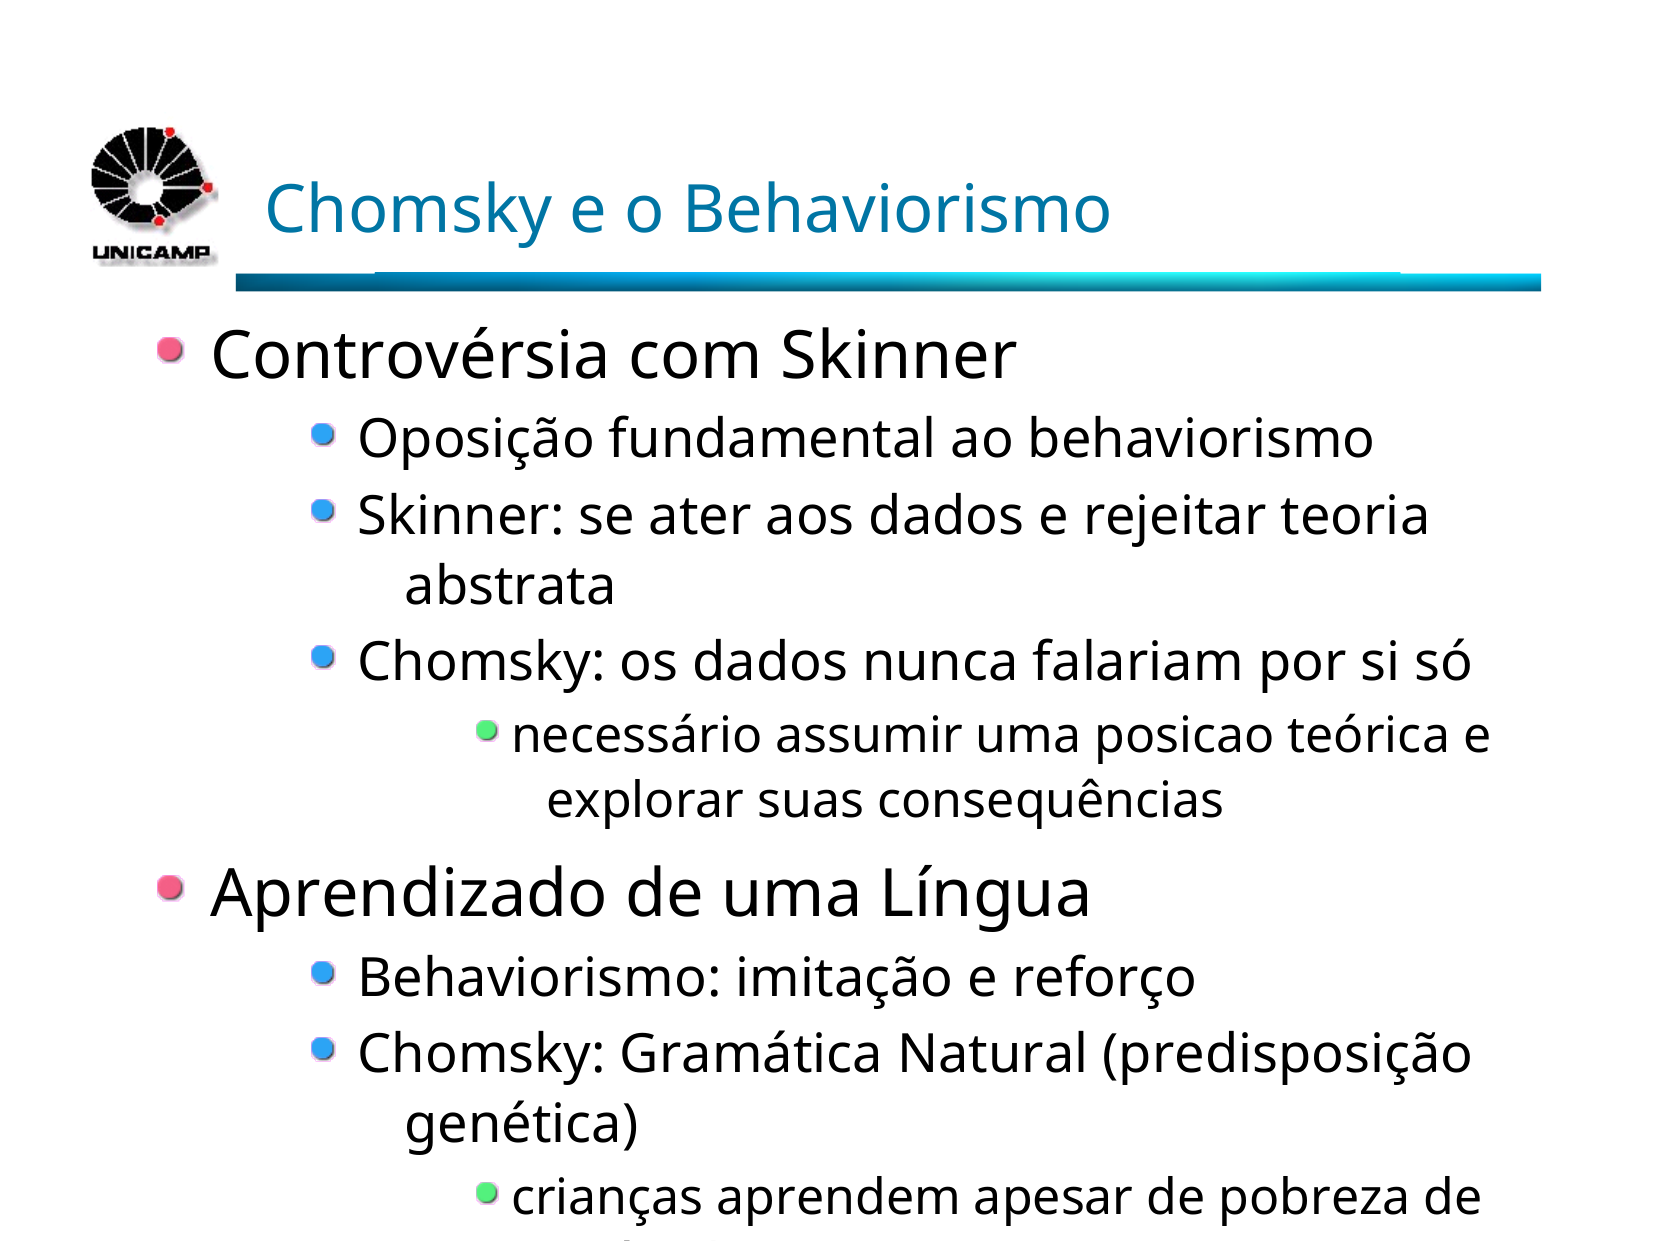

# Chomsky e o Behaviorismo
Controvérsia com Skinner
Oposição fundamental ao behaviorismo
Skinner: se ater aos dados e rejeitar teoria abstrata
Chomsky: os dados nunca falariam por si só
necessário assumir uma posicao teórica e explorar suas consequências
Aprendizado de uma Língua
Behaviorismo: imitação e reforço
Chomsky: Gramática Natural (predisposição genética)
crianças aprendem apesar de pobreza de estímulo
universal e inata